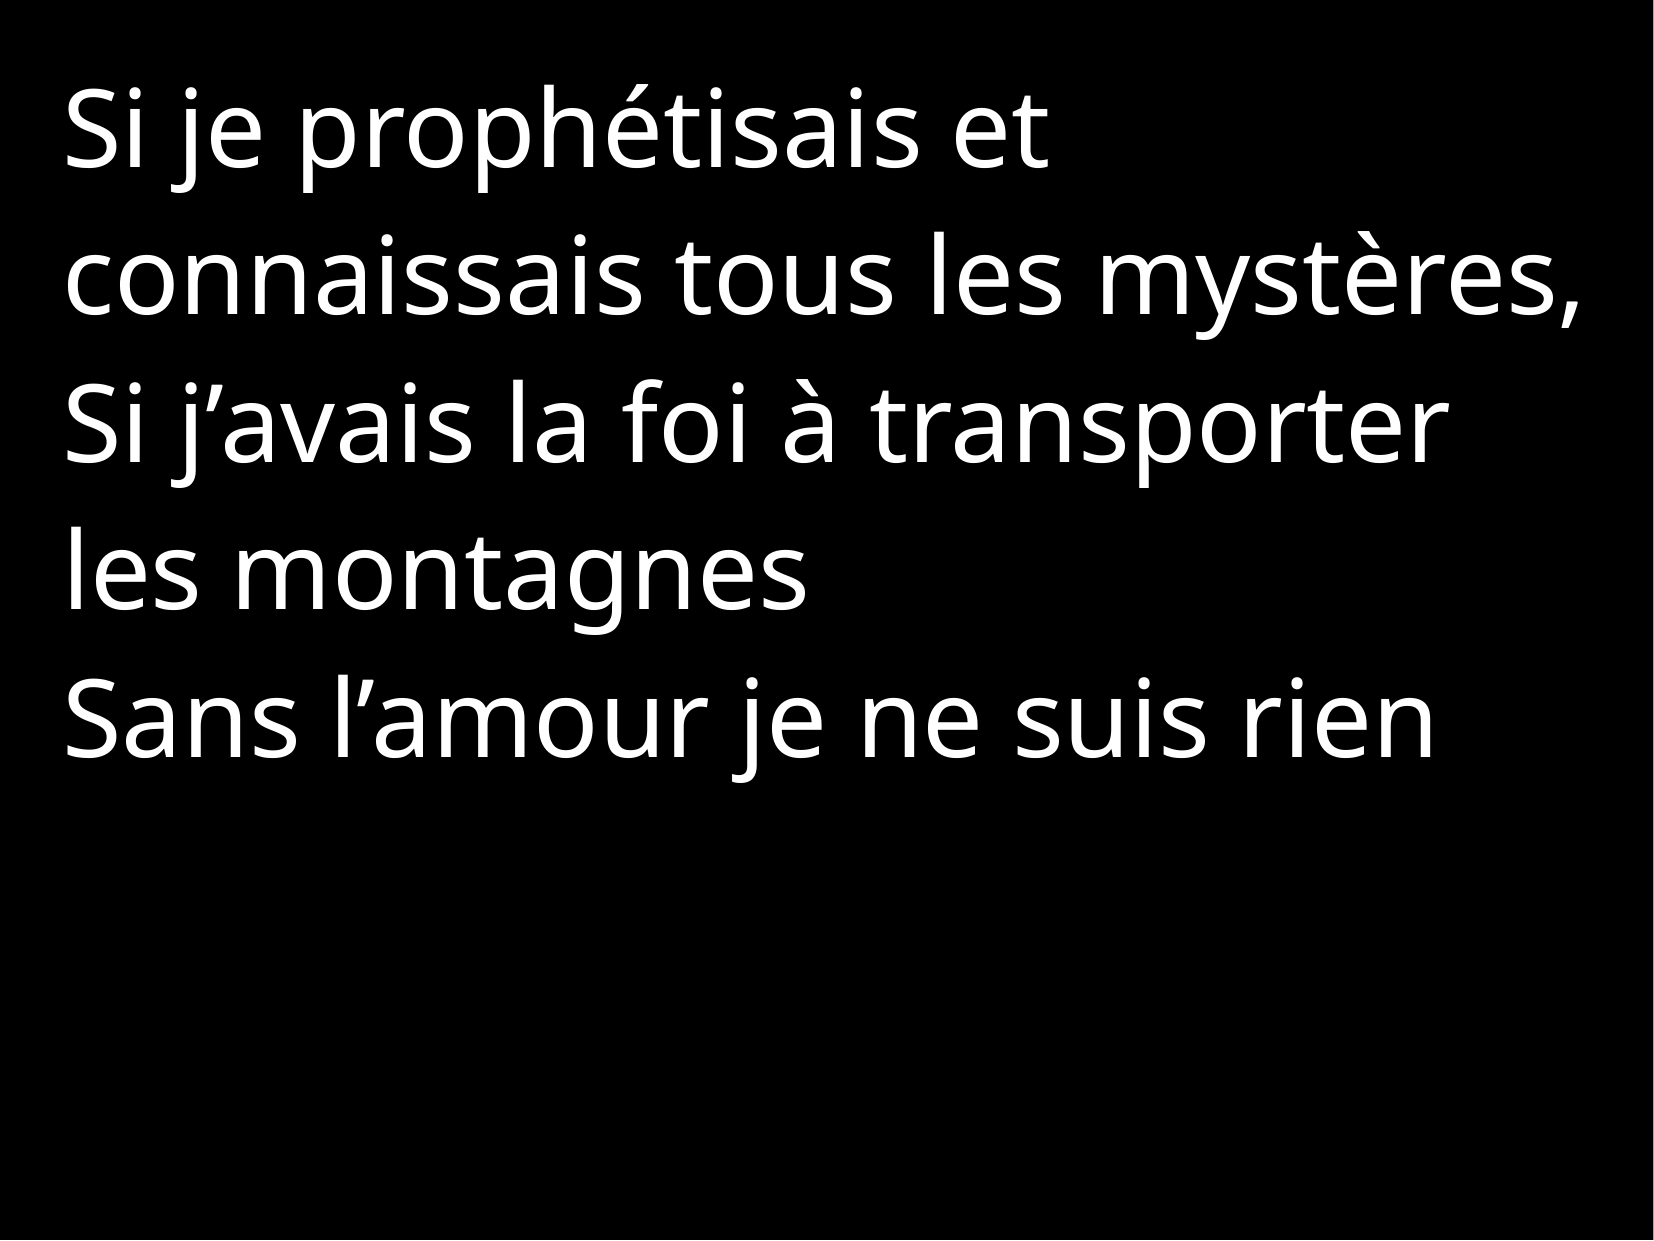

Si je prophétisais et connaissais tous les mystères,
Si j’avais la foi à transporter les montagnes
Sans l’amour je ne suis rien